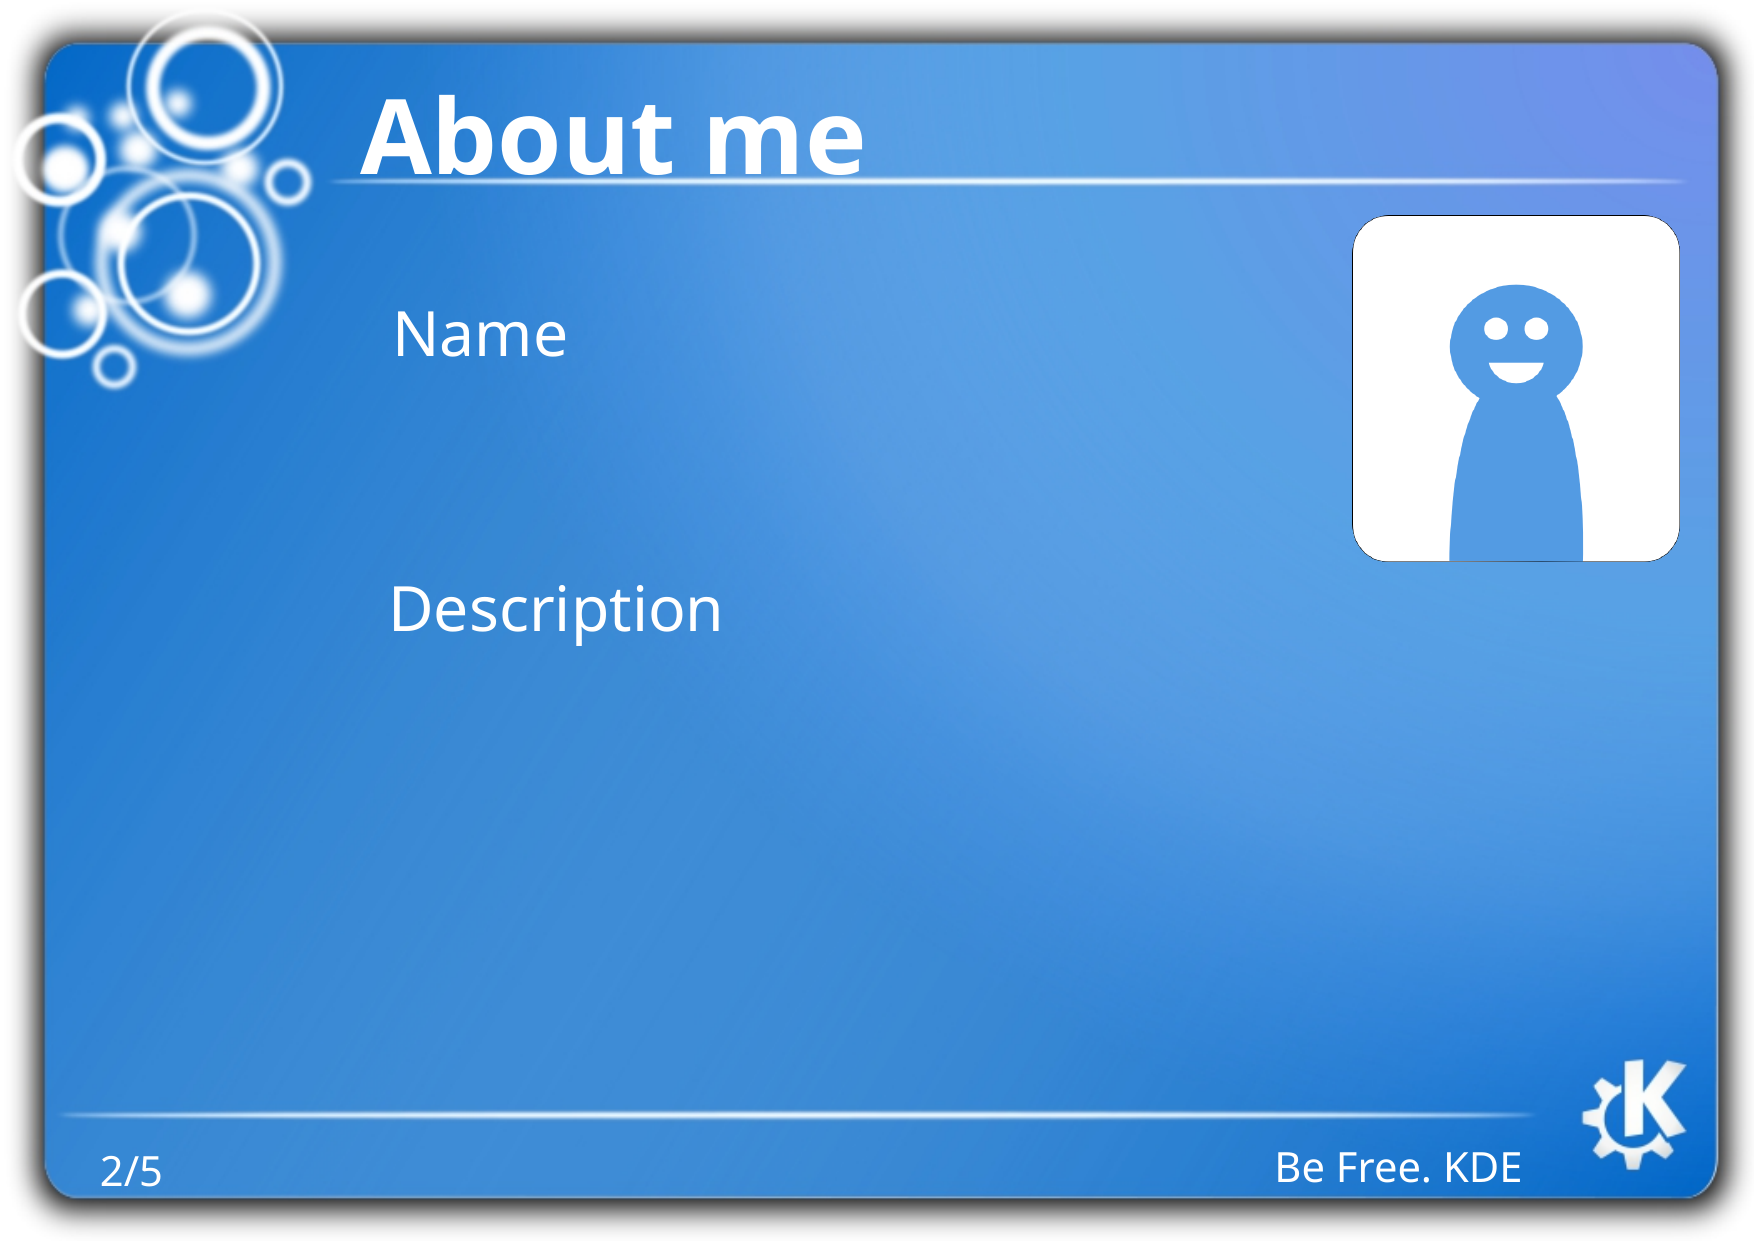

About me
Name
Description
Be Free. KDE